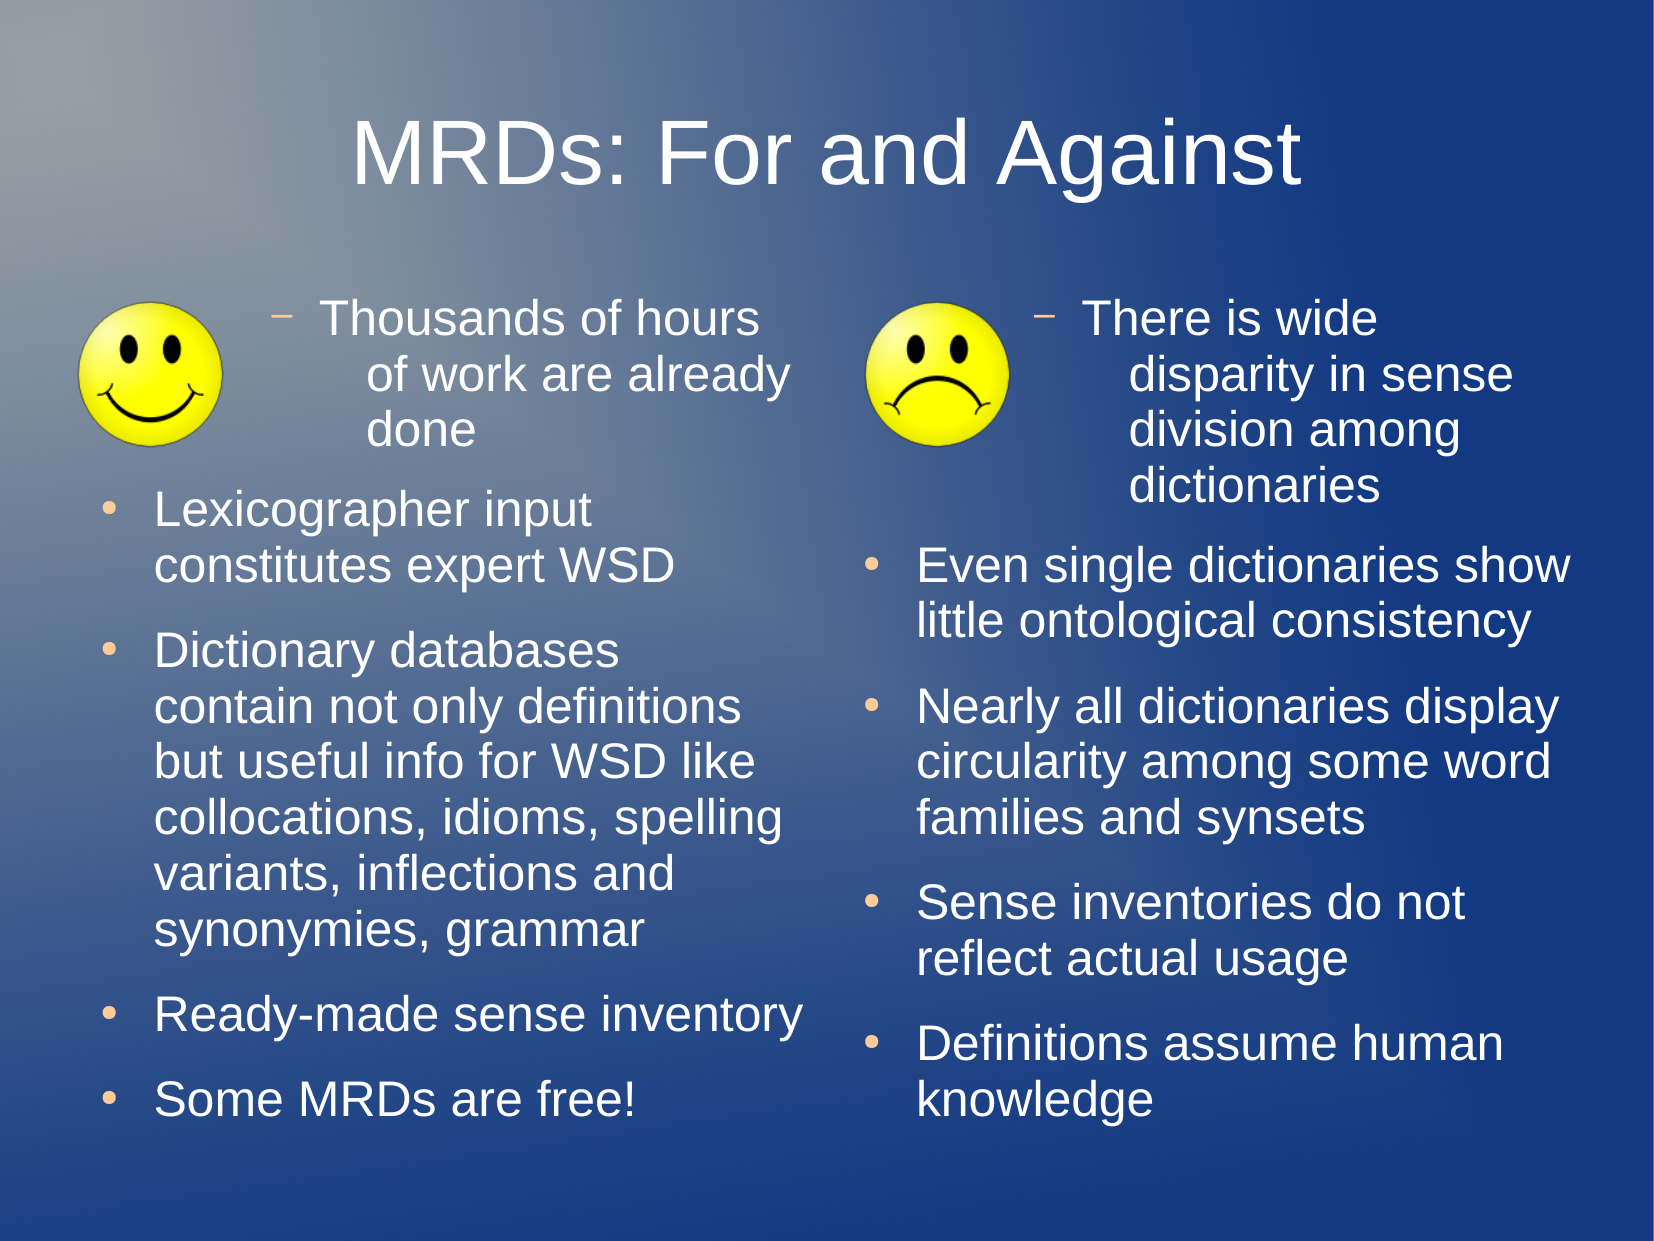

# MRDs: For and Against
Thousands of hours of work are already done
Lexicographer input constitutes expert WSD
Dictionary databases contain not only definitions but useful info for WSD like collocations, idioms, spelling variants, inflections and synonymies, grammar
Ready-made sense inventory
Some MRDs are free!
There is wide disparity in sense division among dictionaries
Even single dictionaries show little ontological consistency
Nearly all dictionaries display circularity among some word families and synsets
Sense inventories do not reflect actual usage
Definitions assume human knowledge